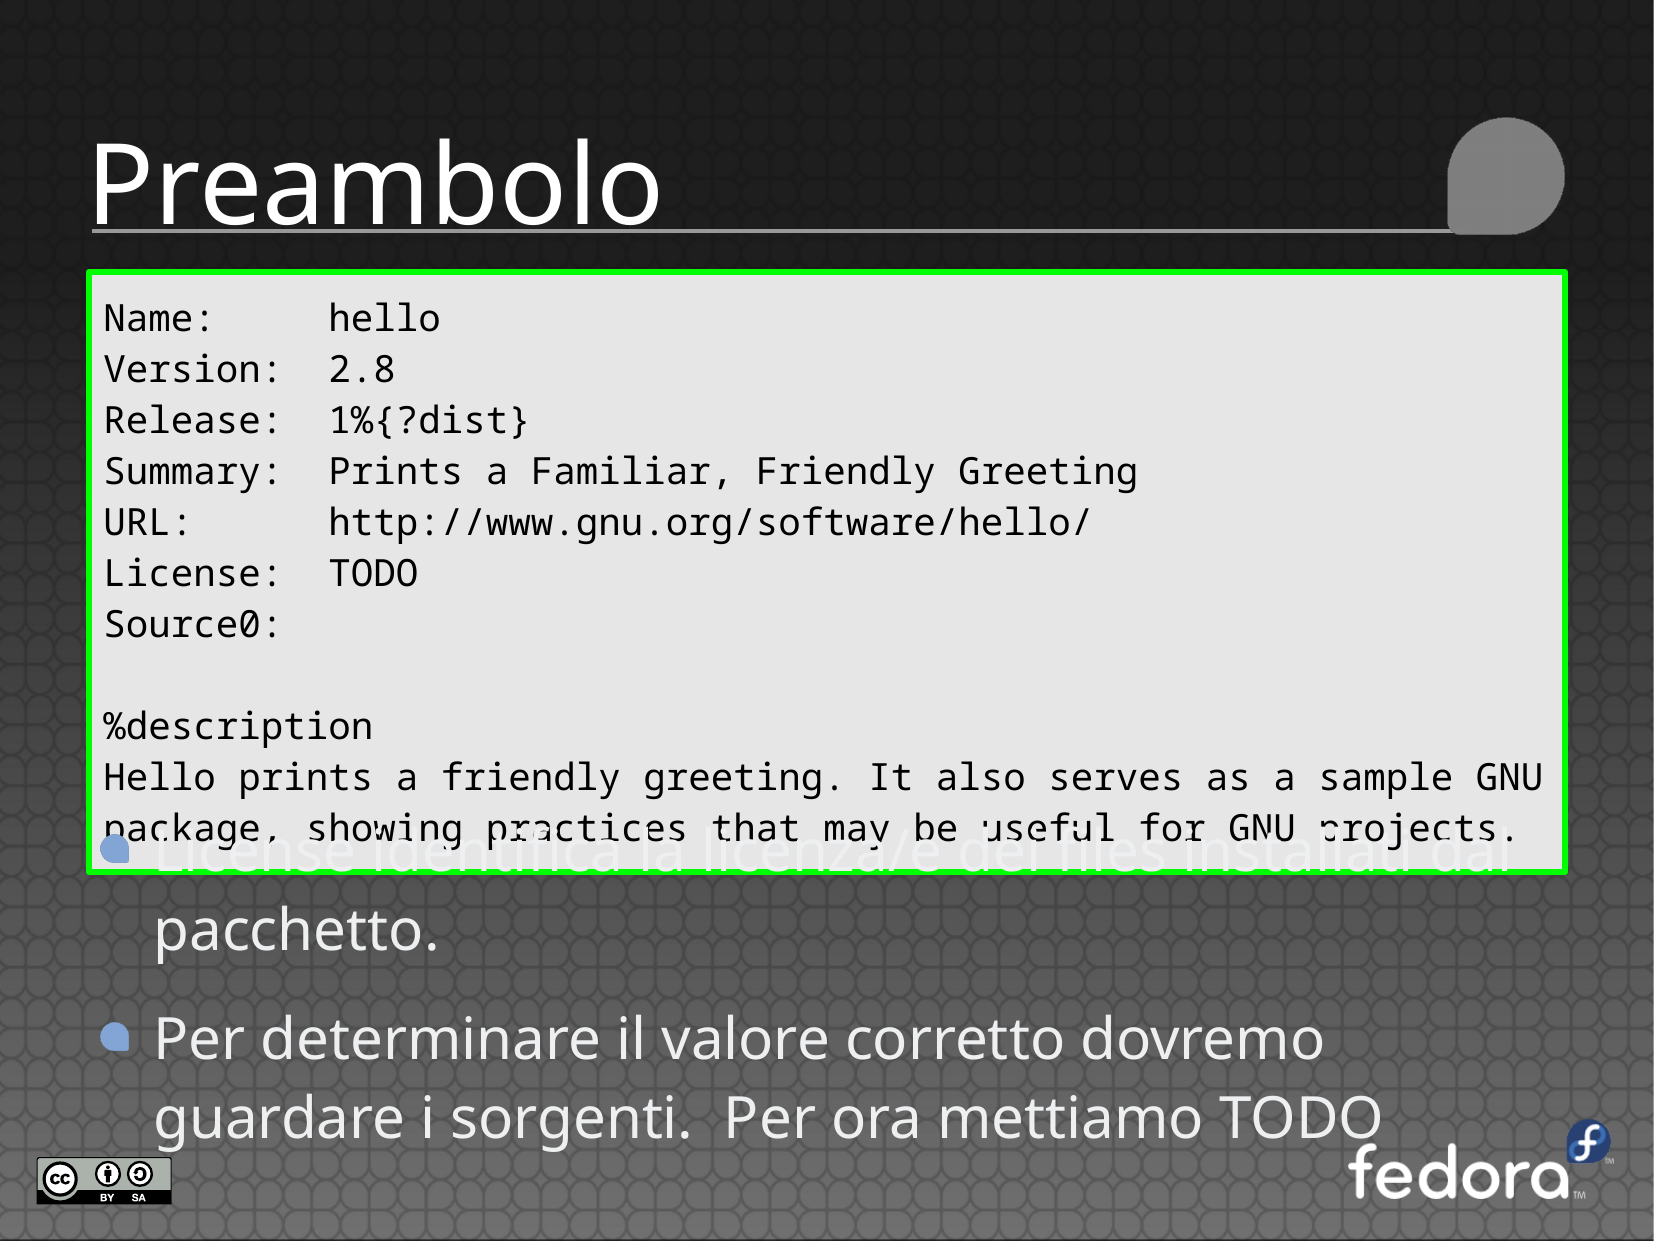

# Preambolo
Name: hello
Version: 2.8
Release: 1%{?dist}
Summary: Prints a Familiar, Friendly Greeting
URL: http://www.gnu.org/software/hello/
License: TODO
Source0:
%description
Hello prints a friendly greeting. It also serves as a sample GNU
package, showing practices that may be useful for GNU projects.
License identifica la licenza/e dei files installati dal pacchetto.
Per determinare il valore corretto dovremo guardare i sorgenti. Per ora mettiamo TODO